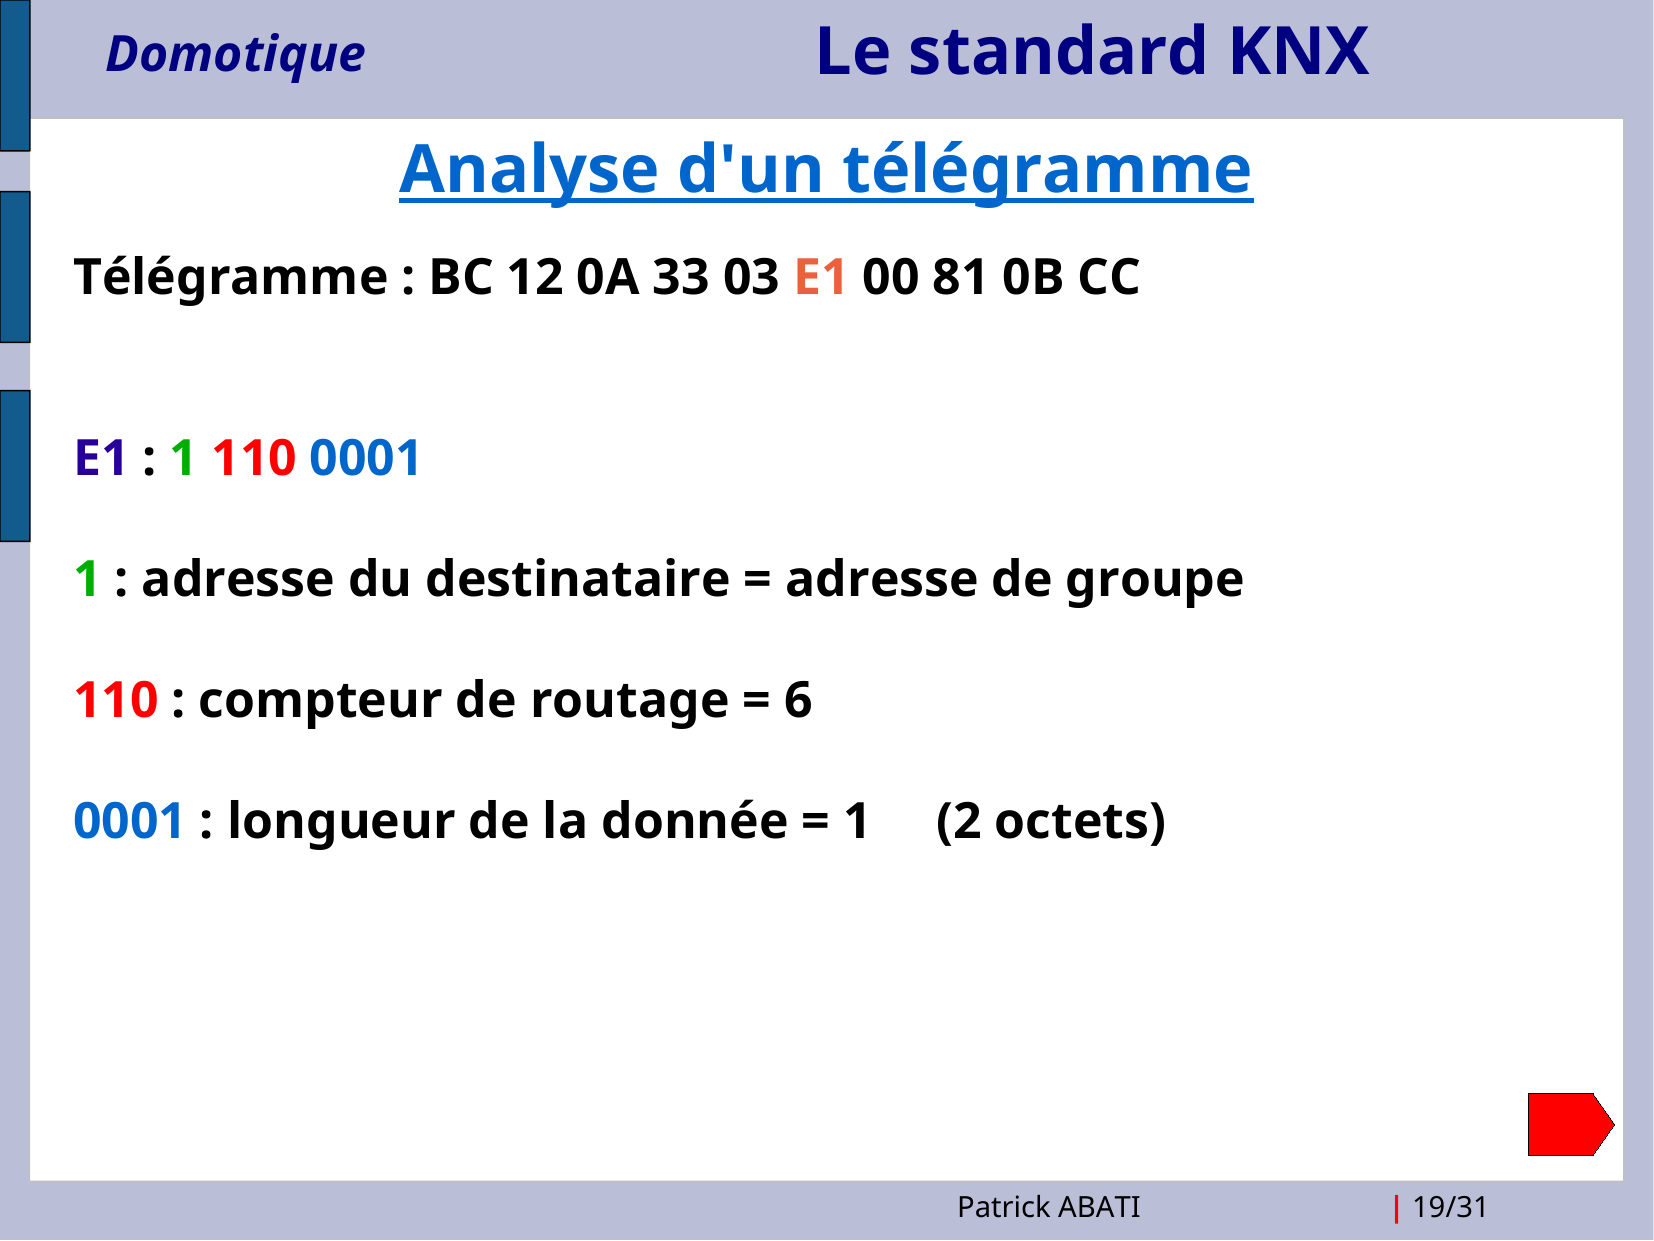

Analyse d'un télégramme
Télégramme : BC 12 0A 33 03 E1 00 81 0B CC
E1 : 1 110 0001
1 : adresse du destinataire = adresse de groupe
110 : compteur de routage = 6
0001 : longueur de la donnée = 1 (2 octets)